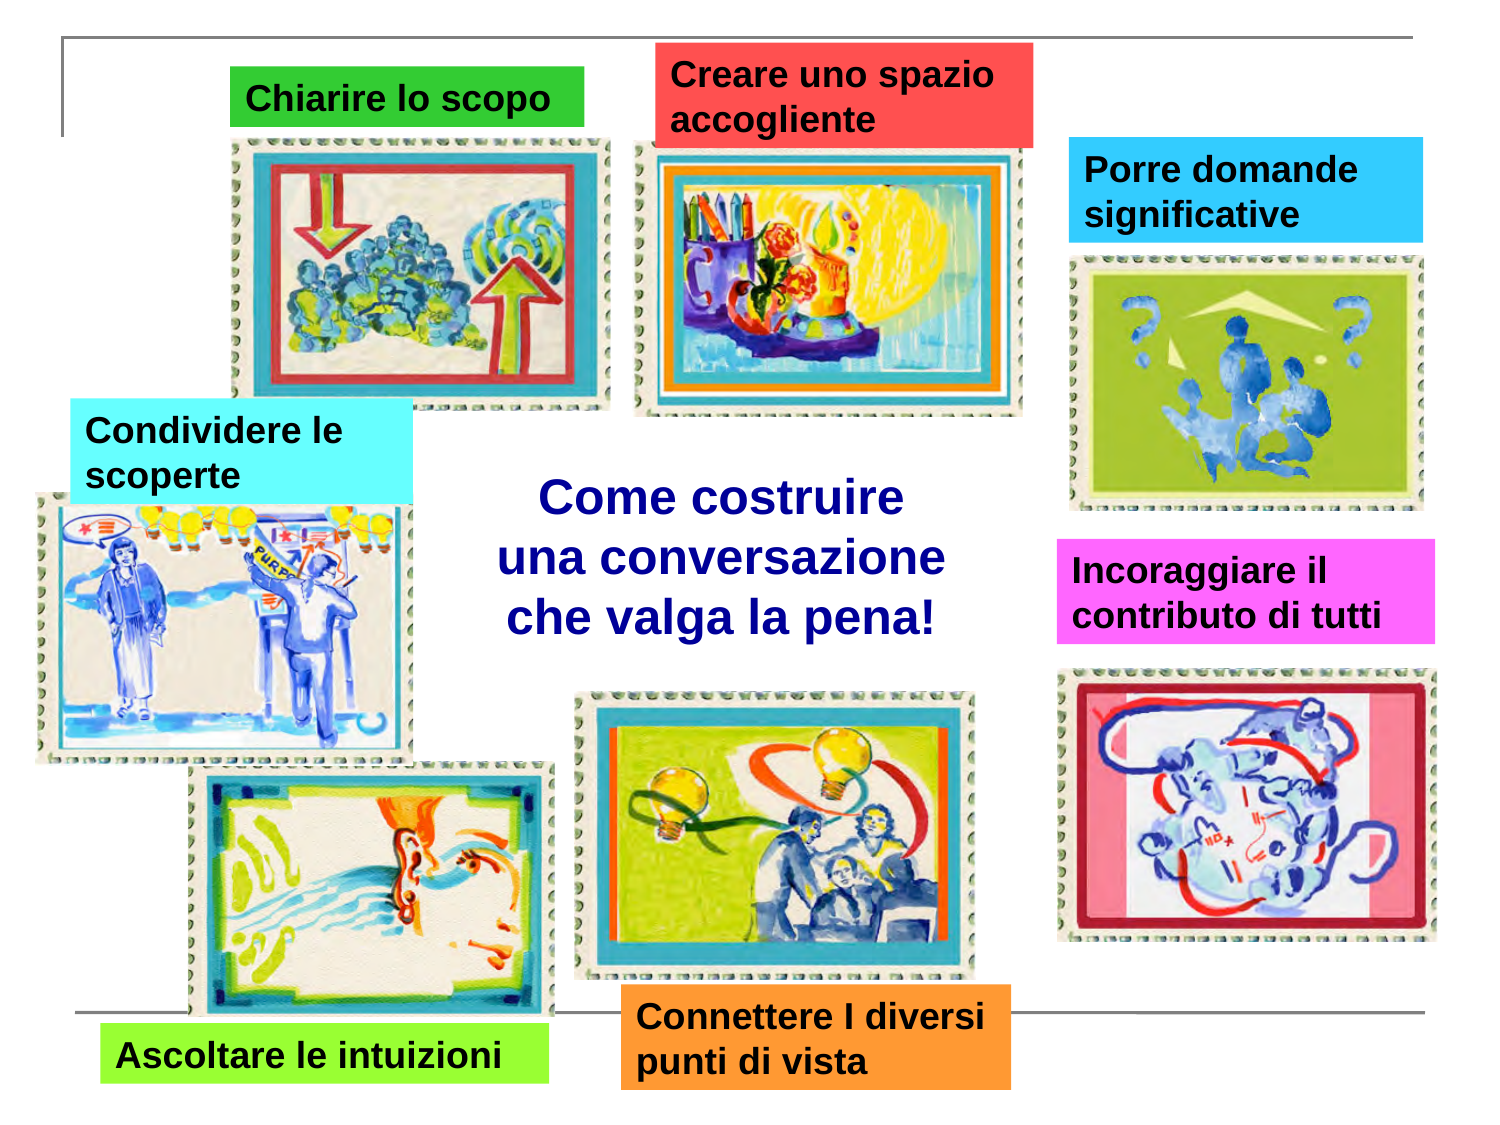

Creare uno spazio accogliente
Chiarire lo scopo
Porre domande significative
Condividere le scoperte
Come costruire una conversazione che valga la pena!
Incoraggiare il contributo di tutti
Connettere I diversi punti di vista
Ascoltare le intuizioni